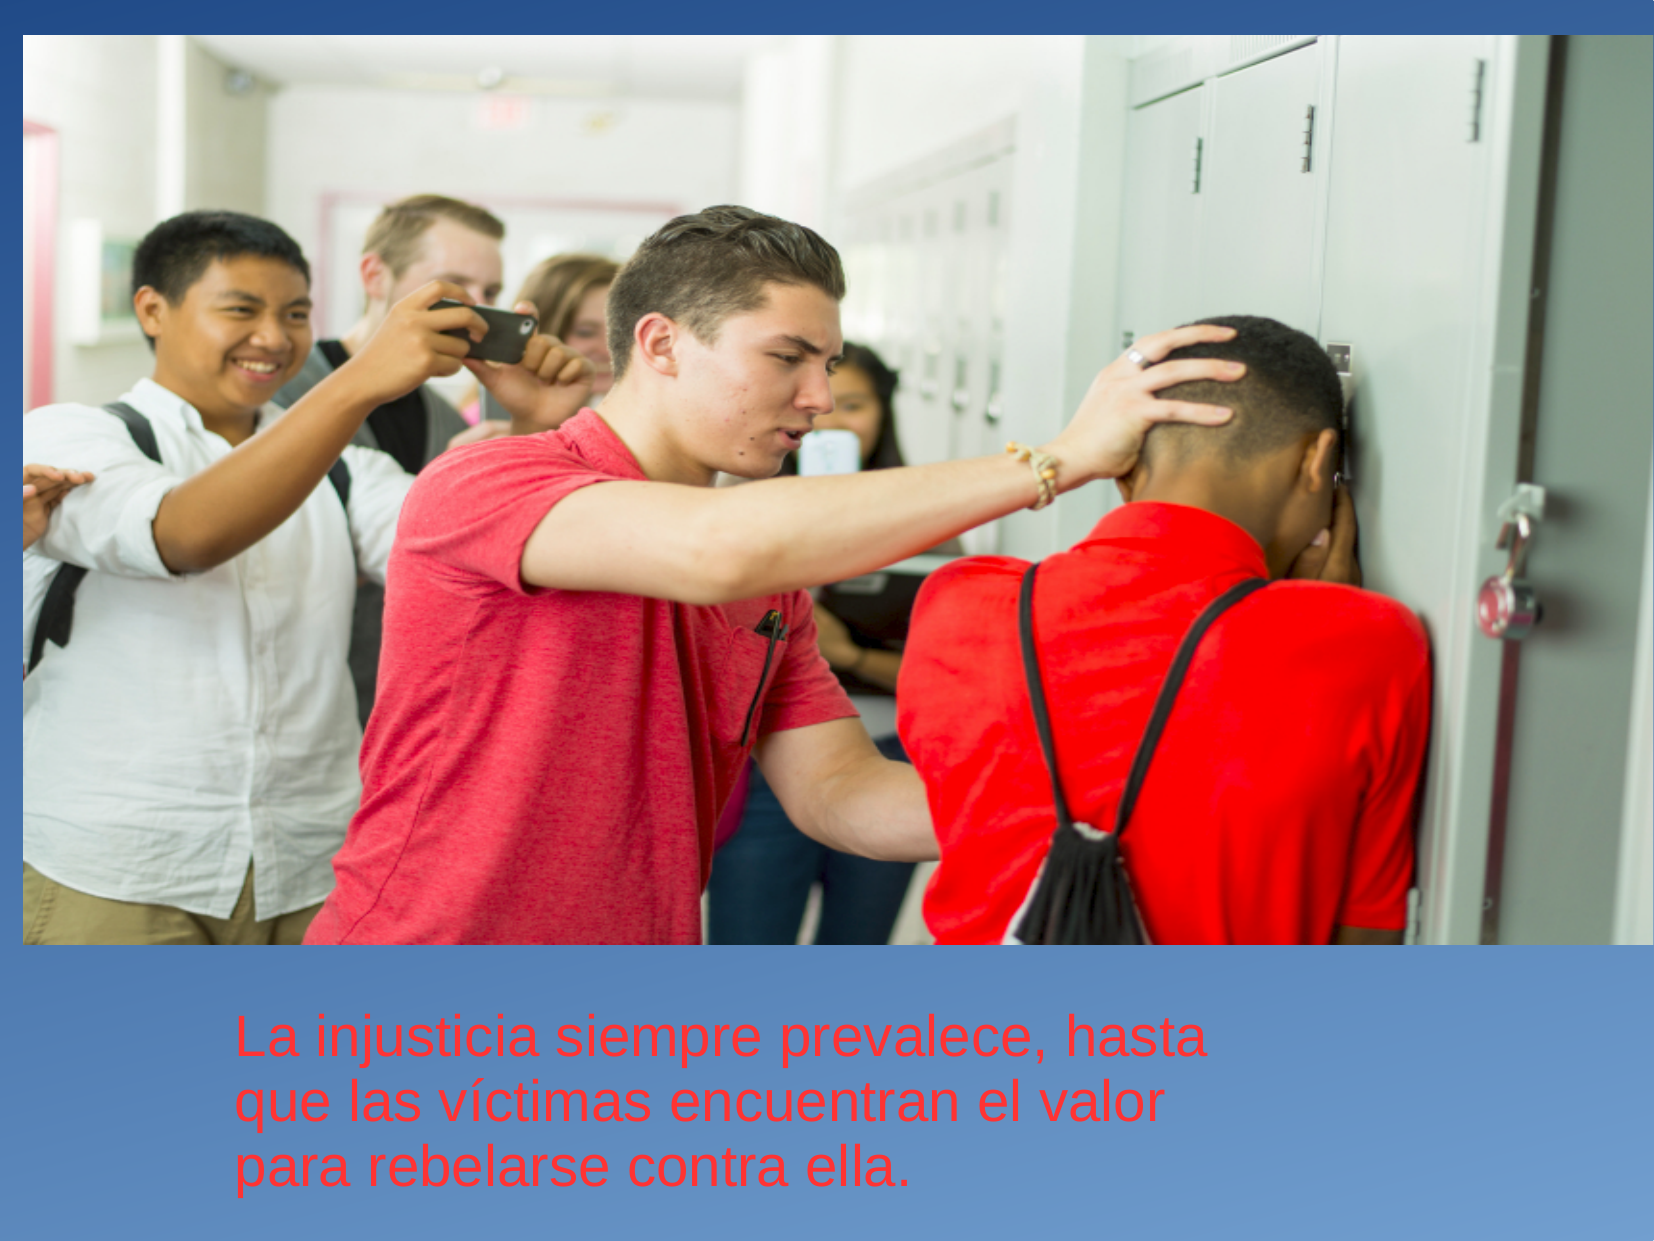

La injusticia siempre prevalece, hasta que las víctimas encuentran el valor para rebelarse contra ella.